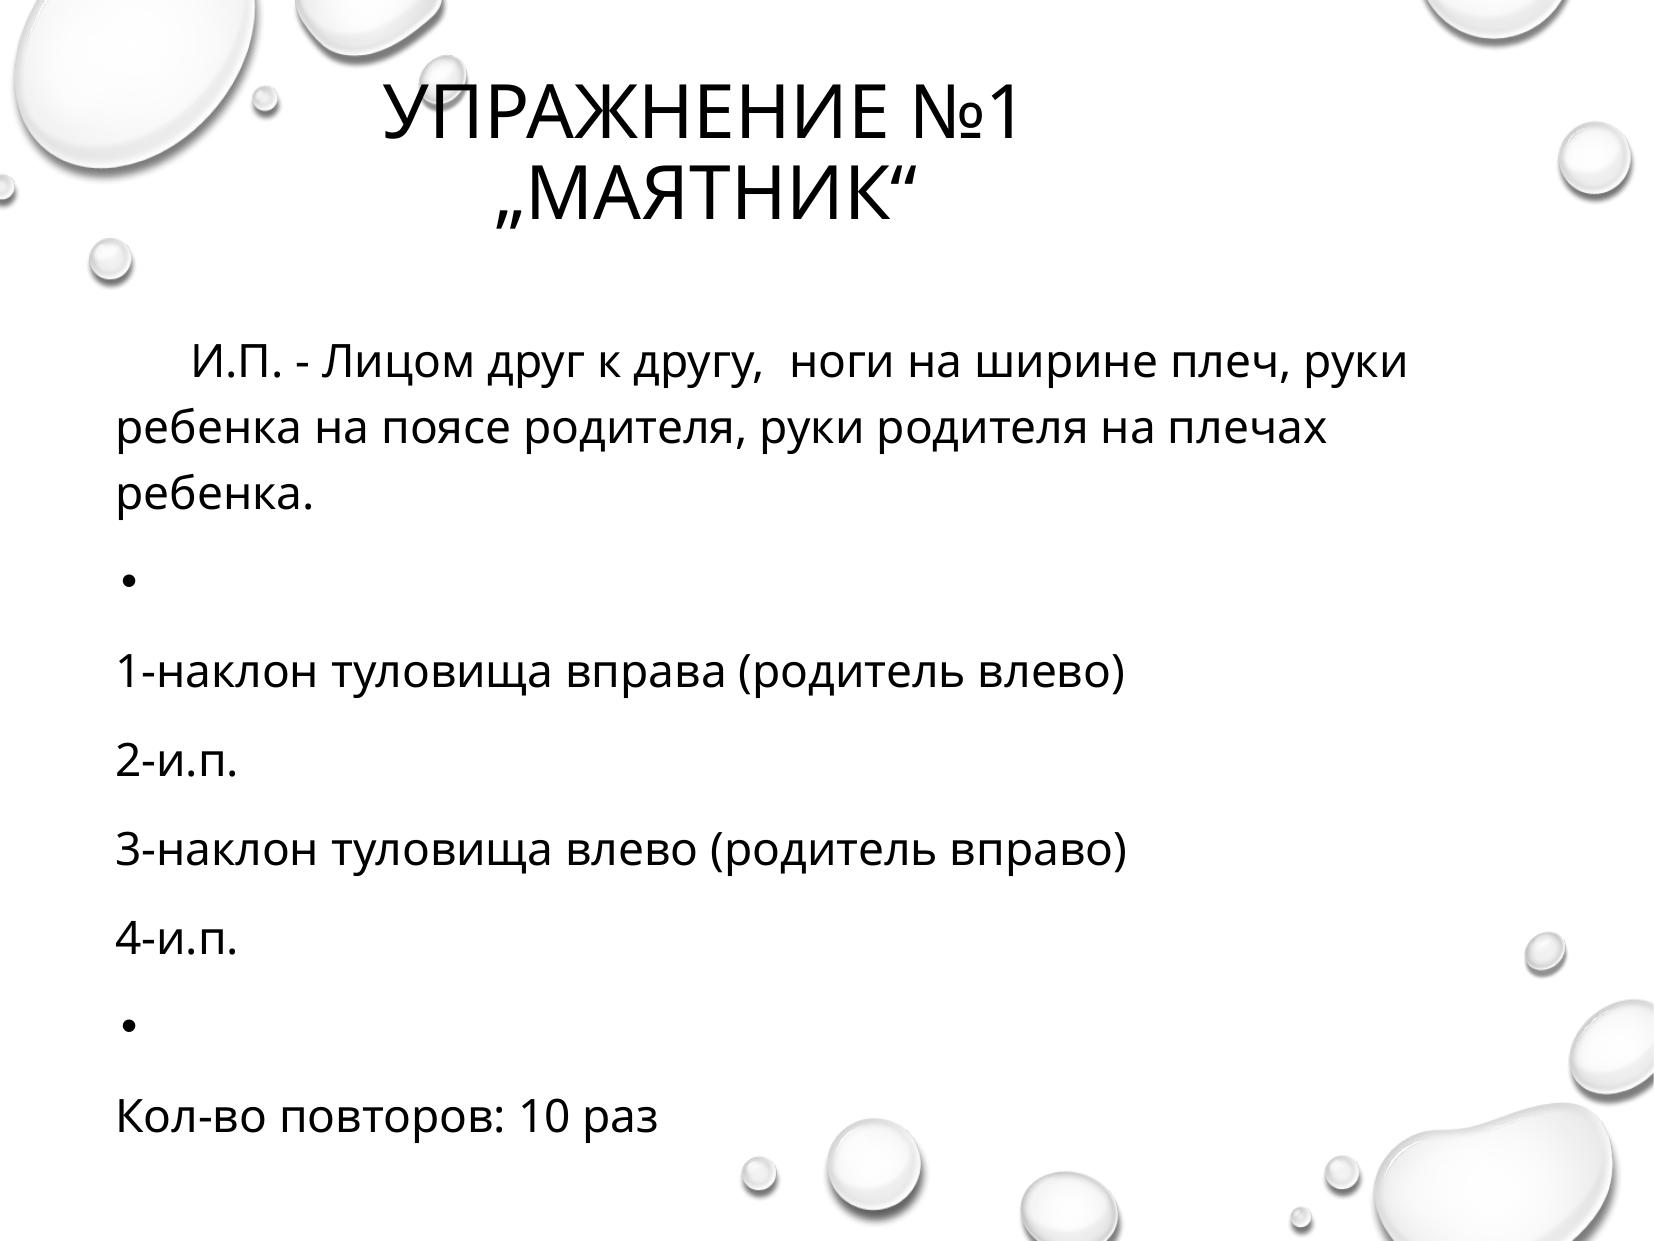

# Упражнение №1 „Маятник“
	И.П. - Лицом друг к другу, ноги на ширине плеч, руки ребенка на поясе родителя, руки родителя на плечах ребенка.
1-наклон туловища вправа (родитель влево)
2-и.п.
3-наклон туловища влево (родитель вправо)
4-и.п.
Кол-во повторов: 10 раз